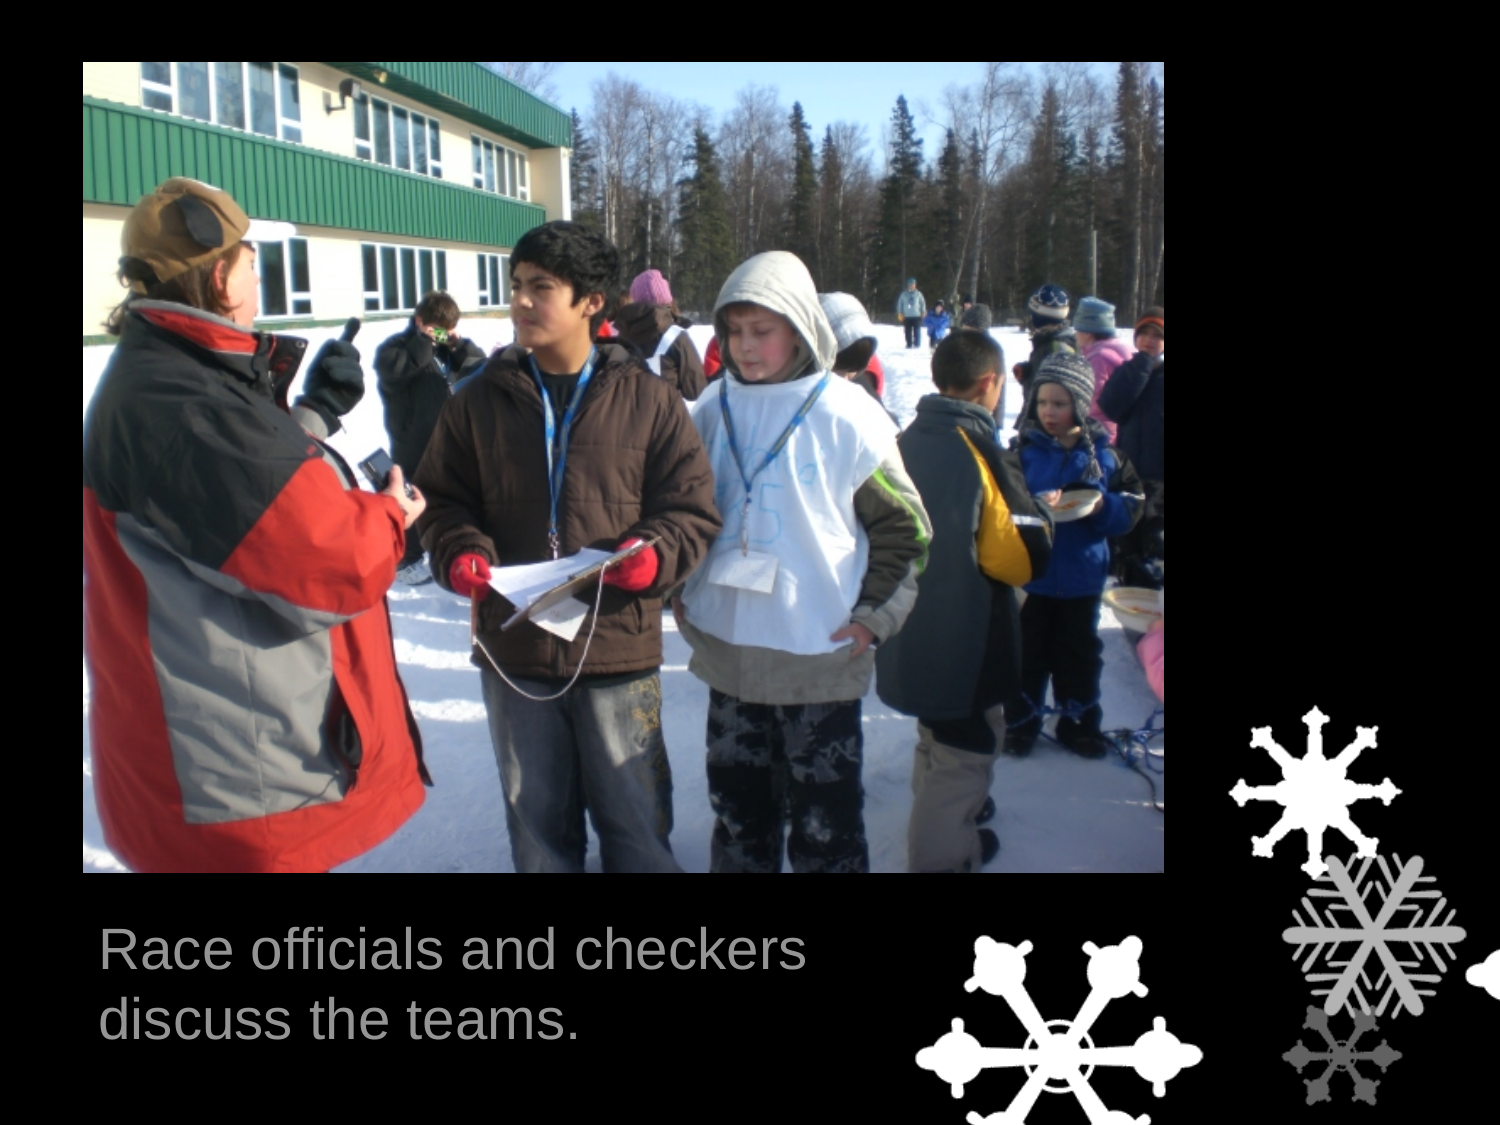

Race officials and checkers discuss the teams.